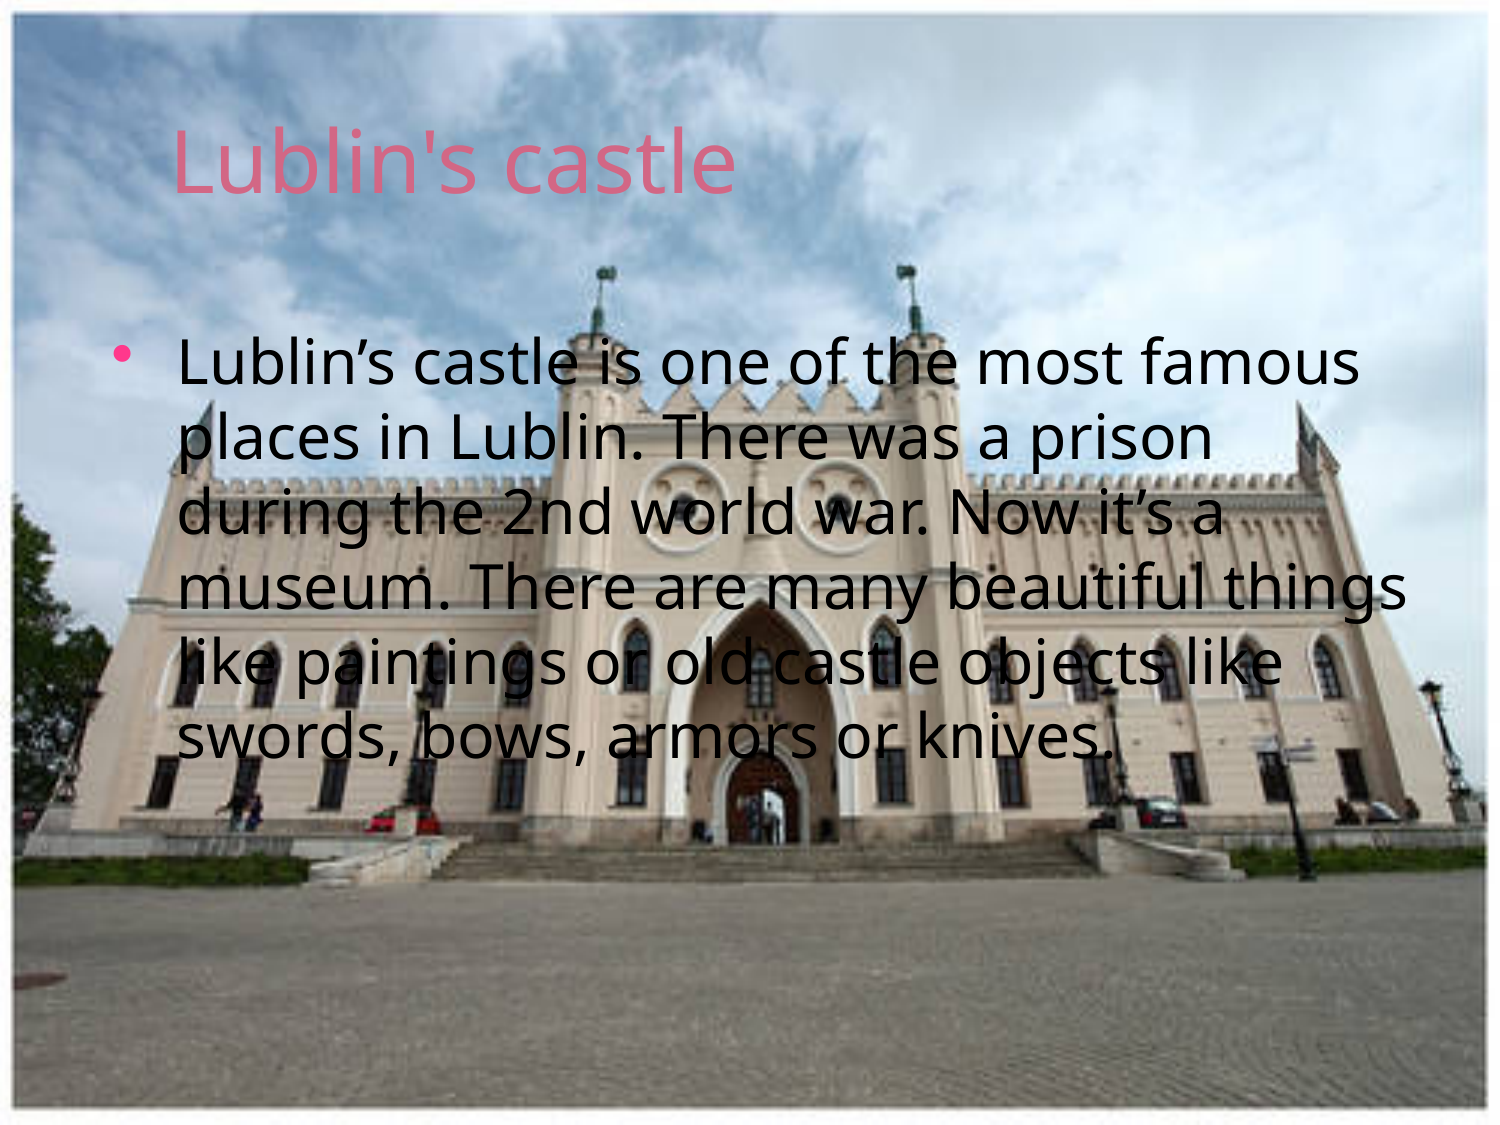

# Lublin's castle
Lublin’s castle is one of the most famous places in Lublin. There was a prison during the 2nd world war. Now it’s a museum. There are many beautiful things like paintings or old castle objects like swords, bows, armors or knives.